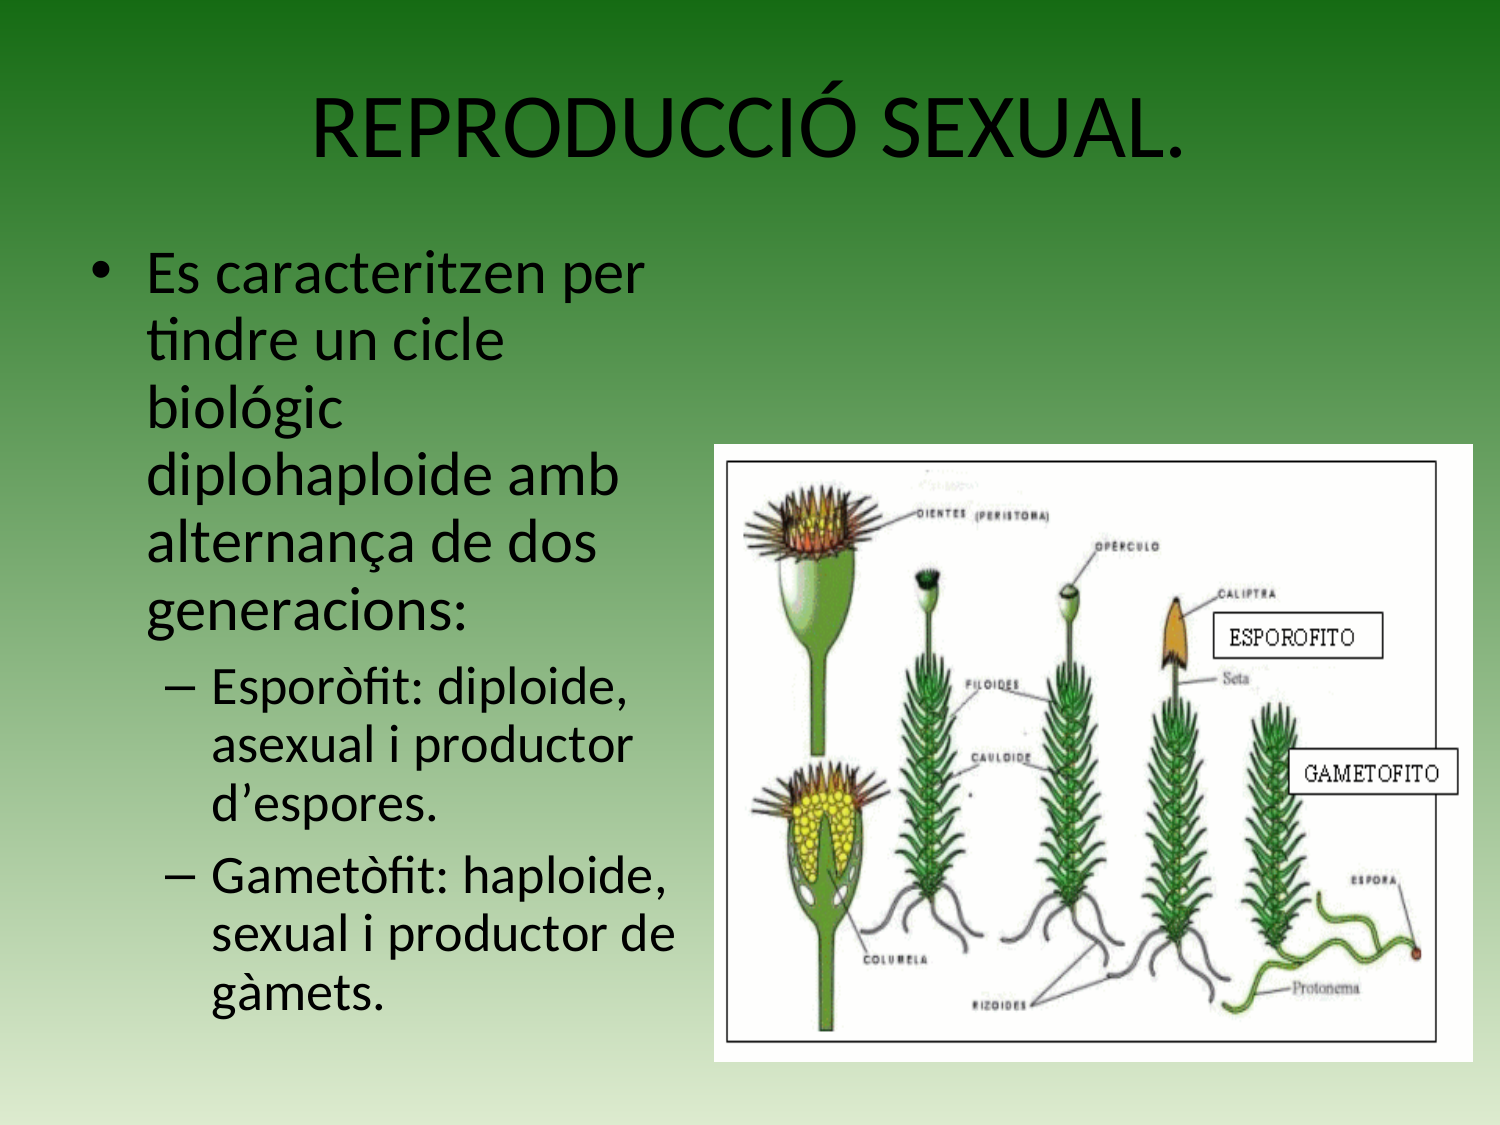

# REPRODUCCIÓ SEXUAL.
Es caracteritzen per tindre un cicle biológic diplohaploide amb alternança de dos generacions:
Esporòfit: diploide, asexual i productor d’espores.
Gametòfit: haploide, sexual i productor de gàmets.